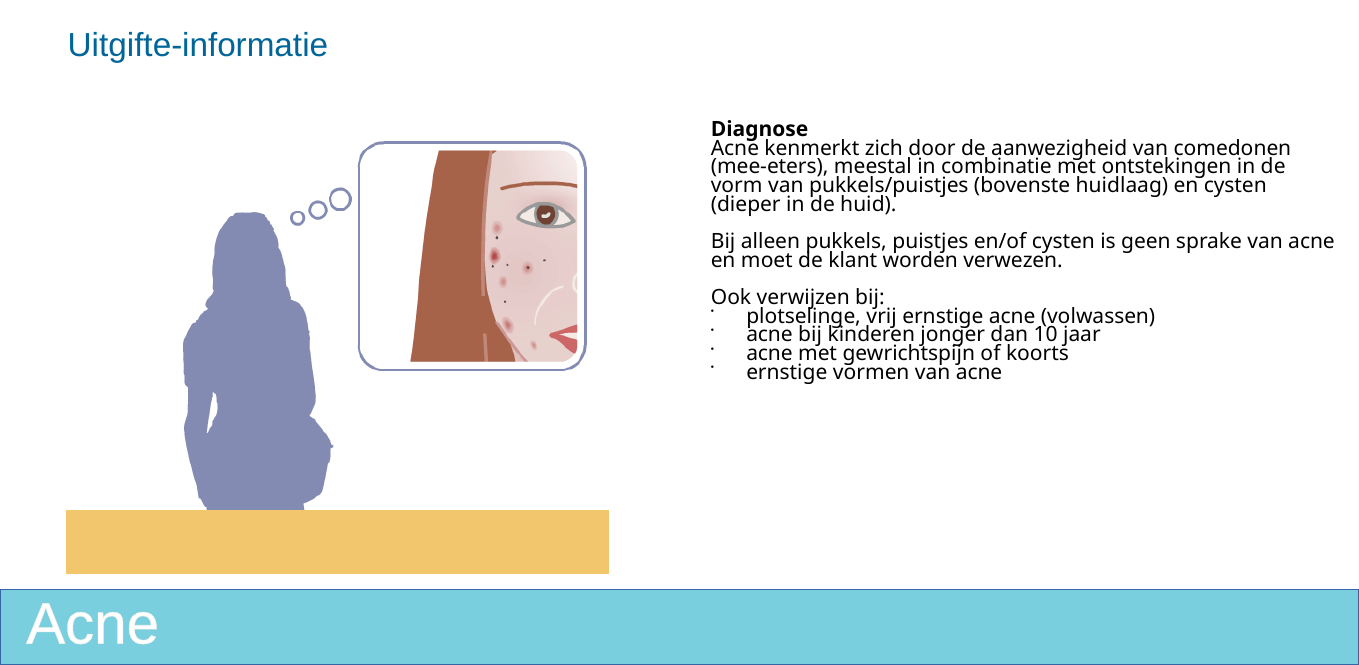

# Uitgifte-informatie
Diagnose
Acne kenmerkt zich door de aanwezigheid van comedonen (mee-eters), meestal in combinatie met ontstekingen in de vorm van pukkels/puistjes (bovenste huidlaag) en cysten (dieper in de huid).
Bij alleen pukkels, puistjes en/of cysten is geen sprake van acne en moet de klant worden verwezen.
Ook verwijzen bij:
plotselinge, vrij ernstige acne (volwassen)
acne bij kinderen jonger dan 10 jaar
acne met gewrichtspijn of koorts
ernstige vormen van acne
Acne